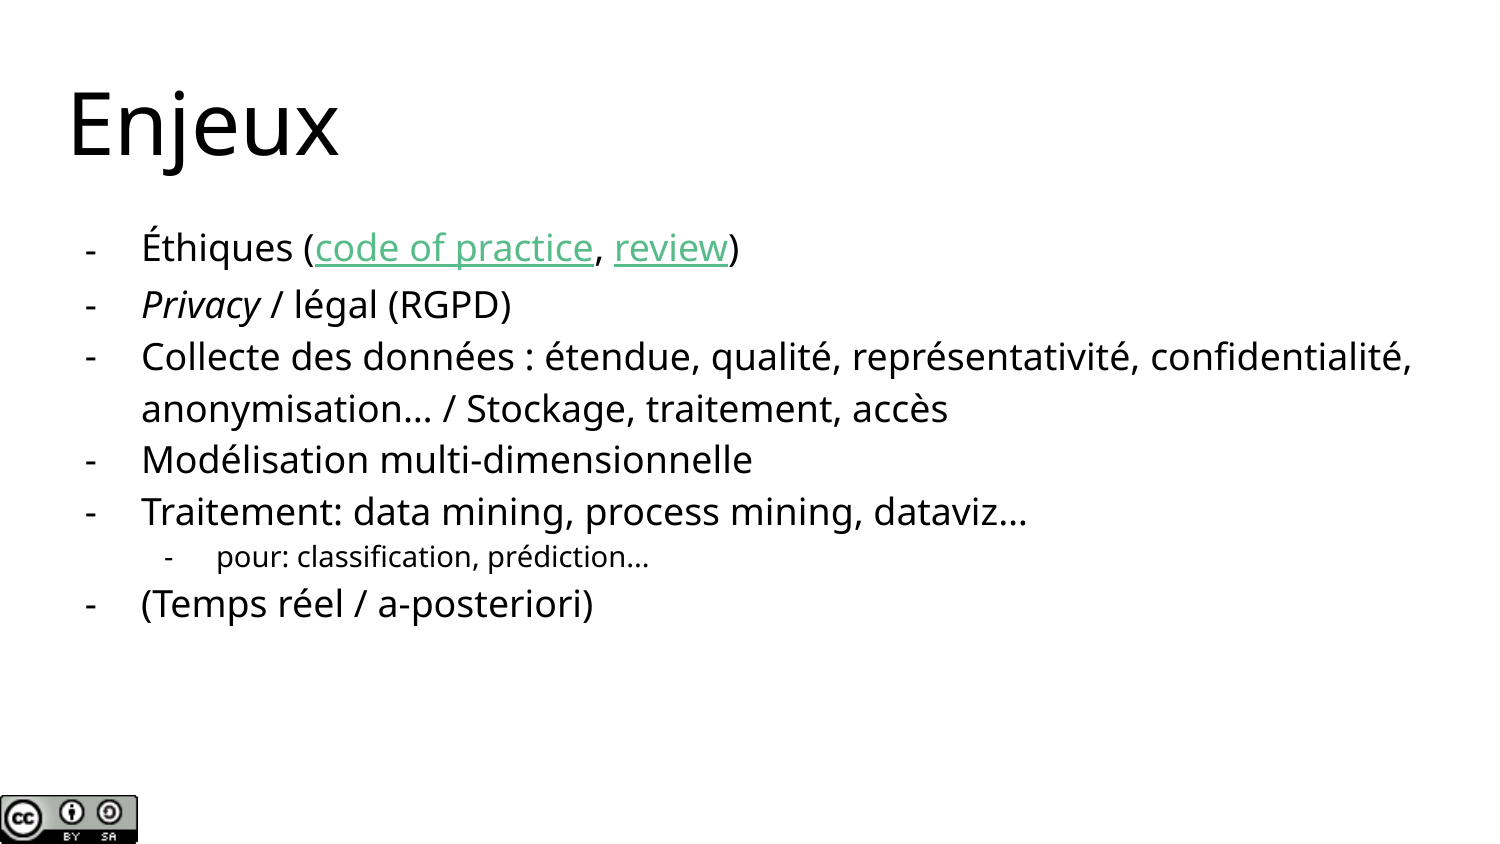

# Enjeux
Éthiques (code of practice, review)
Privacy / légal (RGPD)
Collecte des données : étendue, qualité, représentativité, confidentialité, anonymisation… / Stockage, traitement, accès
Modélisation multi-dimensionnelle
Traitement: data mining, process mining, dataviz…
pour: classification, prédiction...
(Temps réel / a-posteriori)